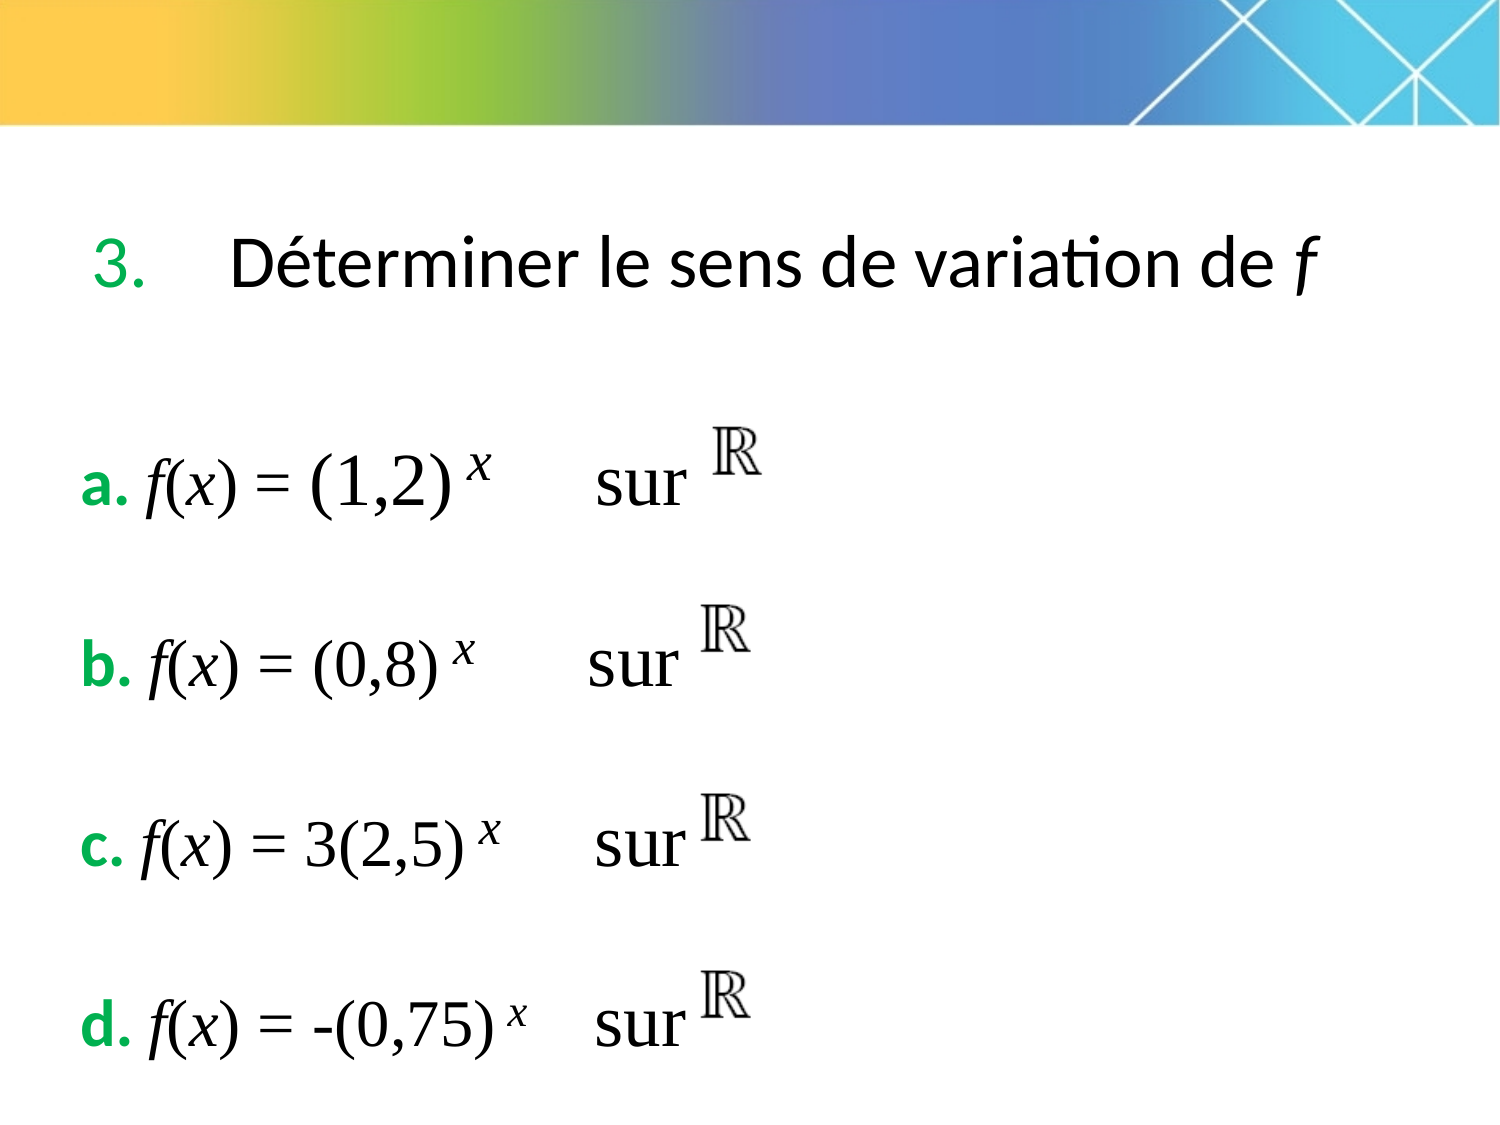

# Déterminer le sens de variation de f
a. f(x) = (1,2) x sur
b. f(x) = (0,8) x sur
c. f(x) = 3(2,5) x sur
d. f(x) = -(0,75) x sur